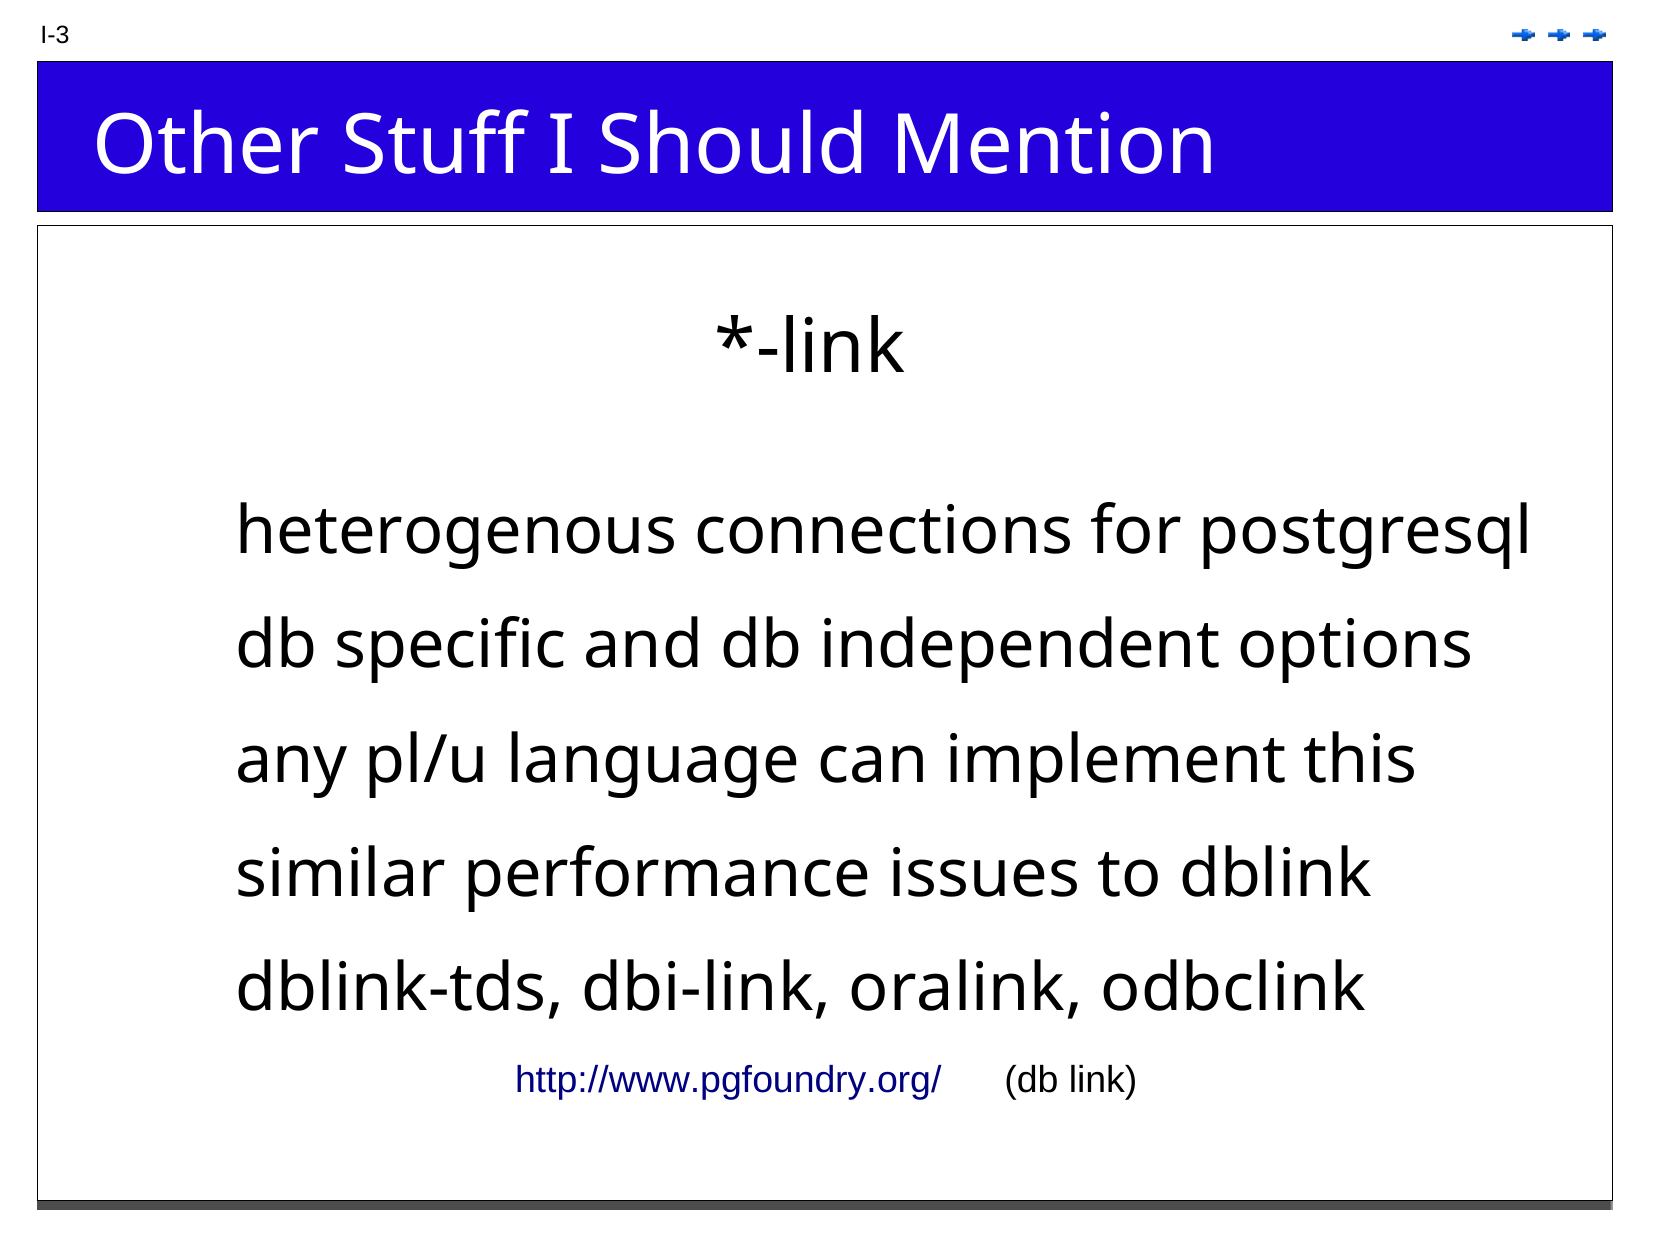

I-3
Other Stuff I Should Mention
*-link
 heterogenous connections for postgresql
 db specific and db independent options
 any pl/u language can implement this
 similar performance issues to dblink
 dblink-tds, dbi-link, oralink, odbclink
http://www.pgfoundry.org/ (db link)